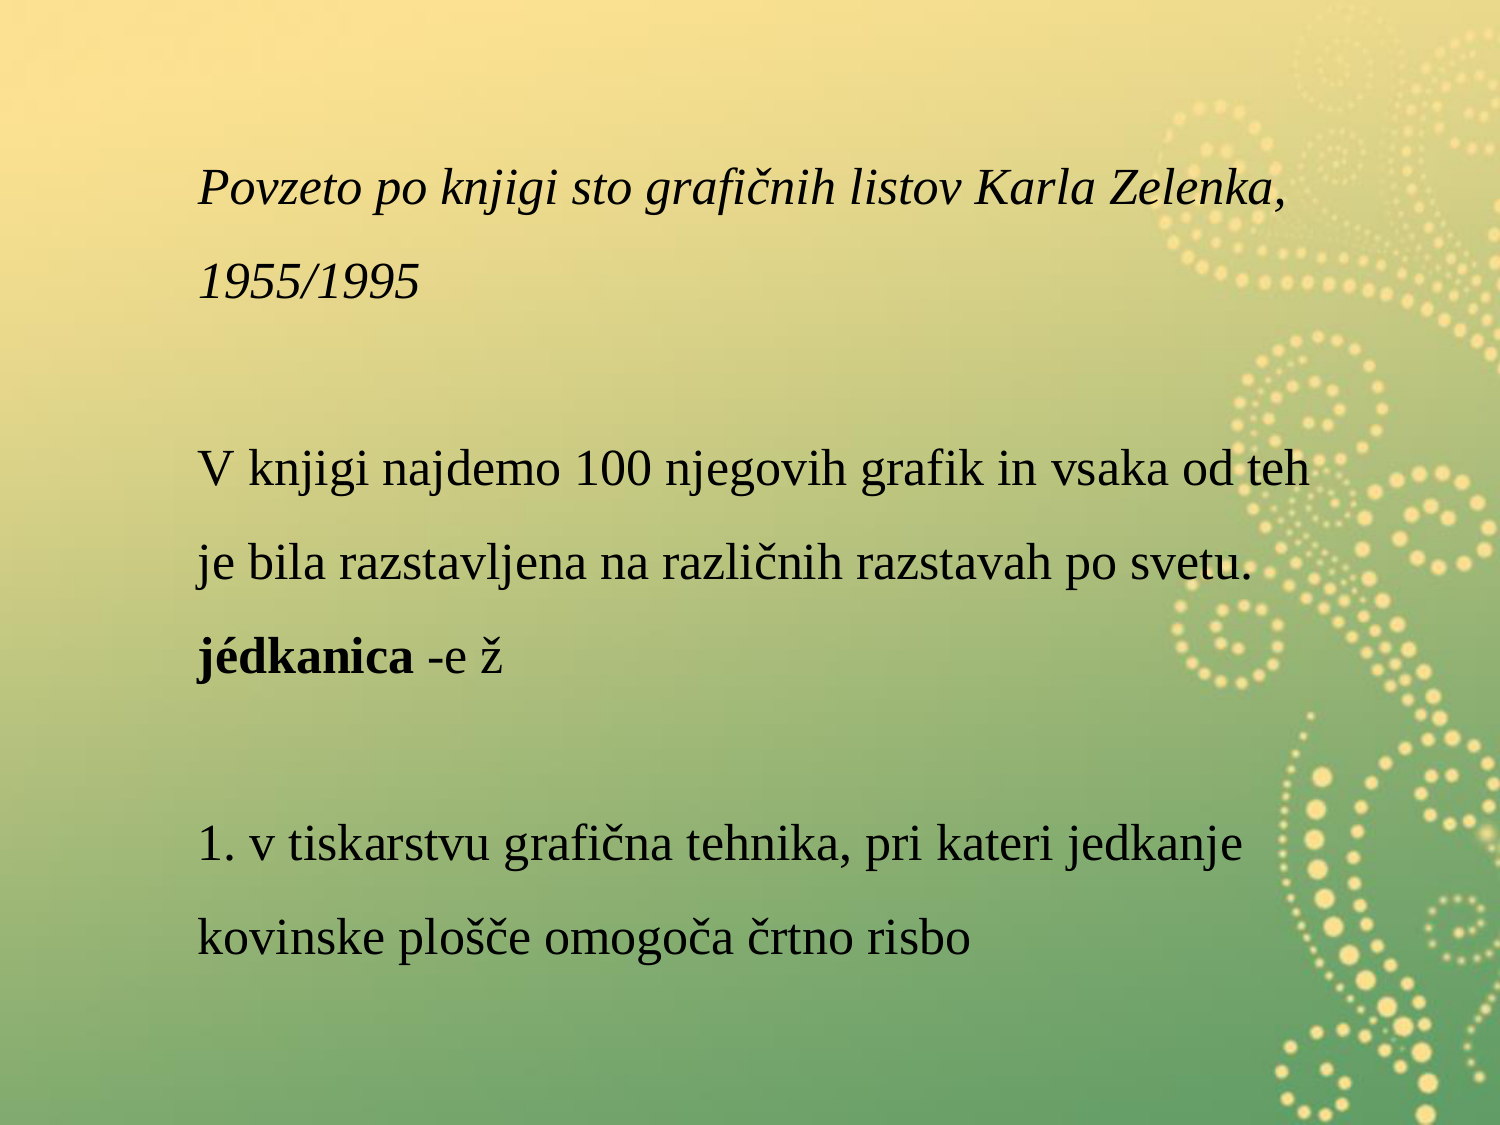

Povzeto po knjigi sto grafičnih listov Karla Zelenka, 1955/1995
V knjigi najdemo 100 njegovih grafik in vsaka od teh je bila razstavljena na različnih razstavah po svetu.
jédkanica -e ž 
1. v tiskarstvu grafična tehnika, pri kateri jedkanje kovinske plošče omogoča črtno risbo